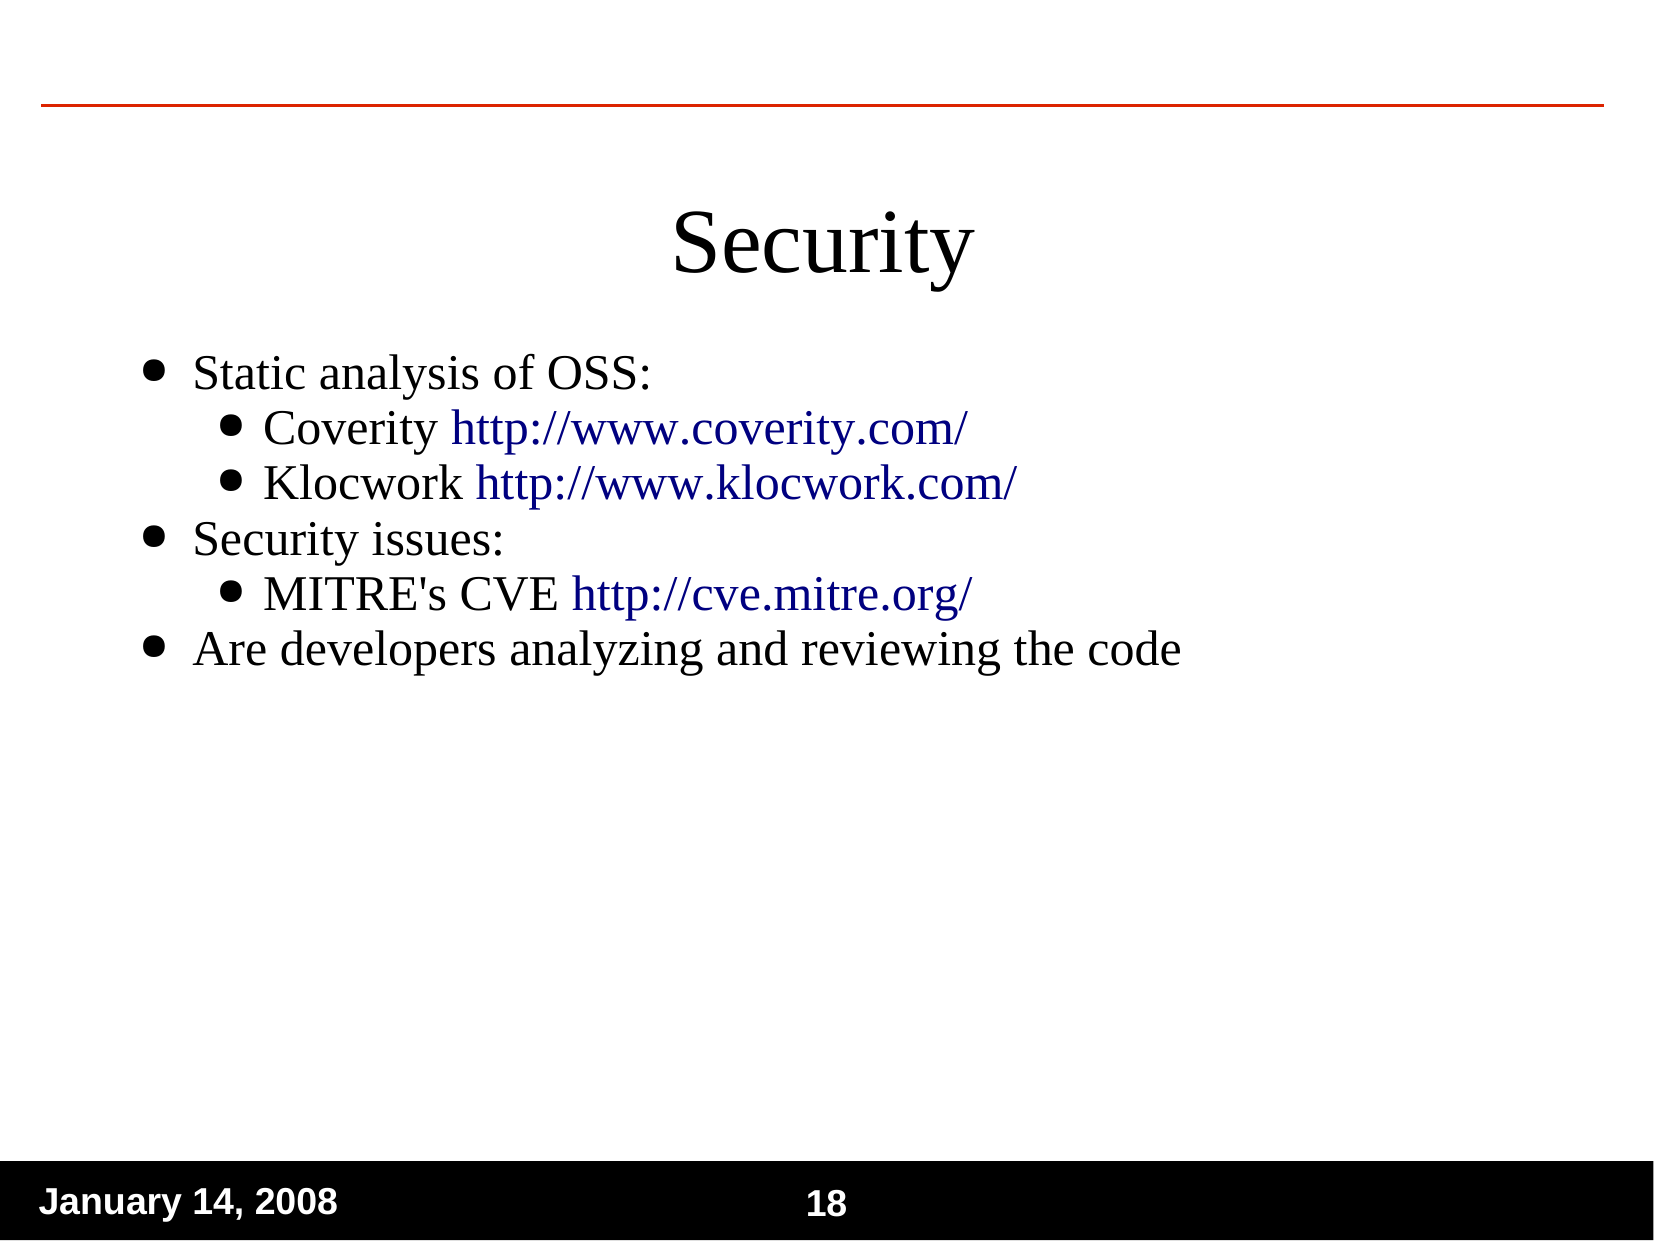

# Security
Static analysis of OSS:
Coverity http://www.coverity.com/
Klocwork http://www.klocwork.com/
Security issues:
MITRE's CVE http://cve.mitre.org/
Are developers analyzing and reviewing the code